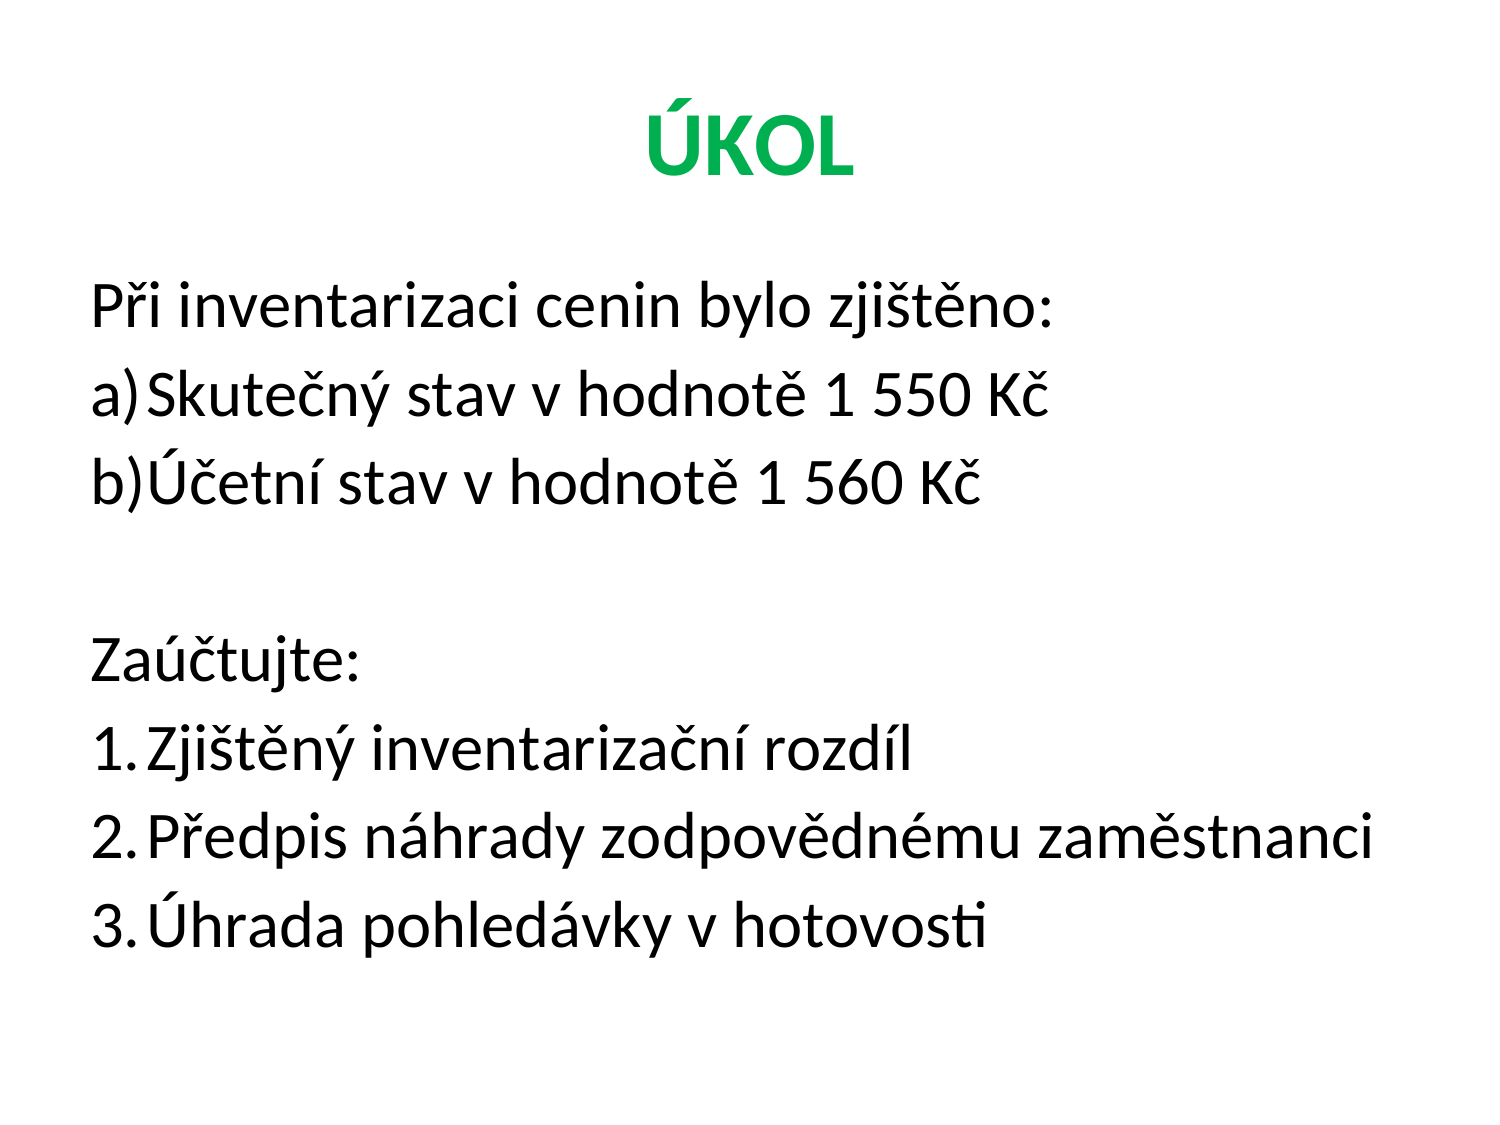

# ÚKOL
Při inventarizaci cenin bylo zjištěno:
Skutečný stav v hodnotě 1 550 Kč
Účetní stav v hodnotě 1 560 Kč
Zaúčtujte:
Zjištěný inventarizační rozdíl
Předpis náhrady zodpovědnému zaměstnanci
Úhrada pohledávky v hotovosti